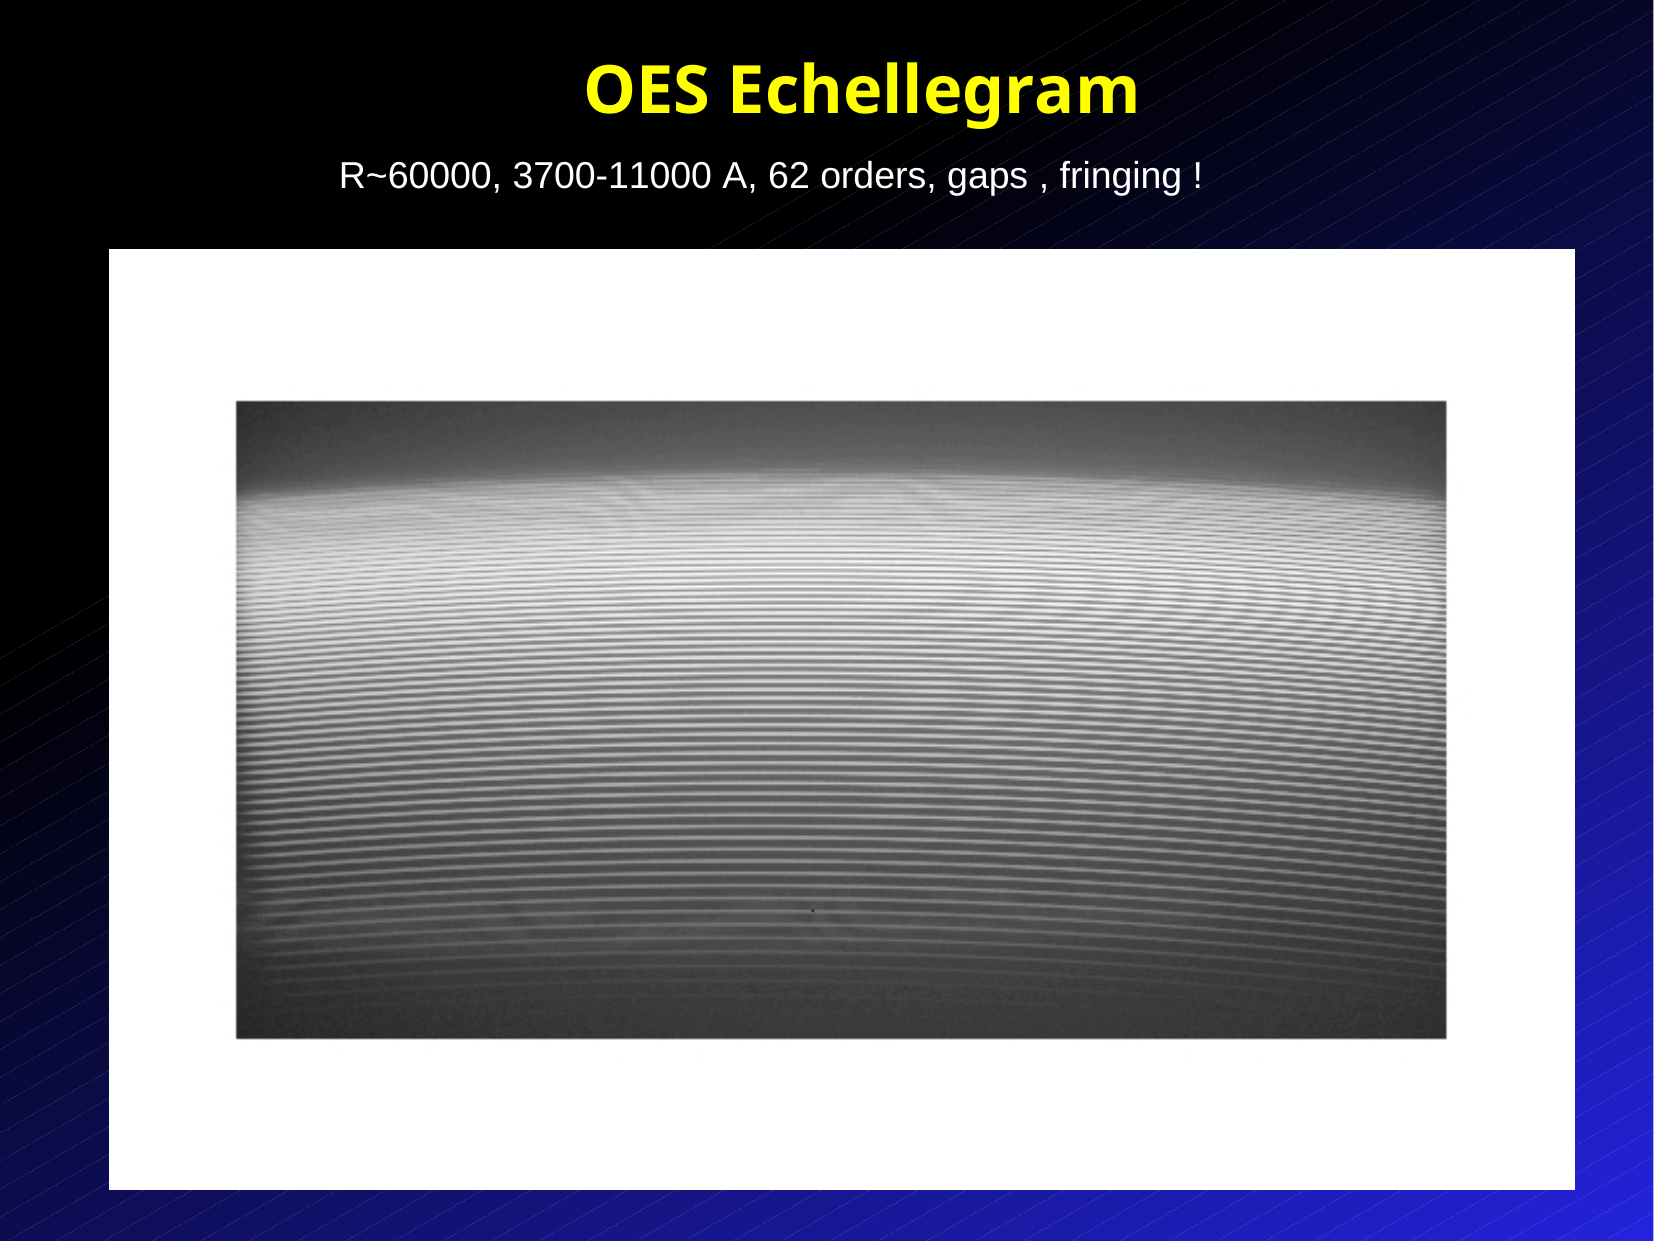

# OES Echellegram
R~60000, 3700-11000 A, 62 orders, gaps , fringing !